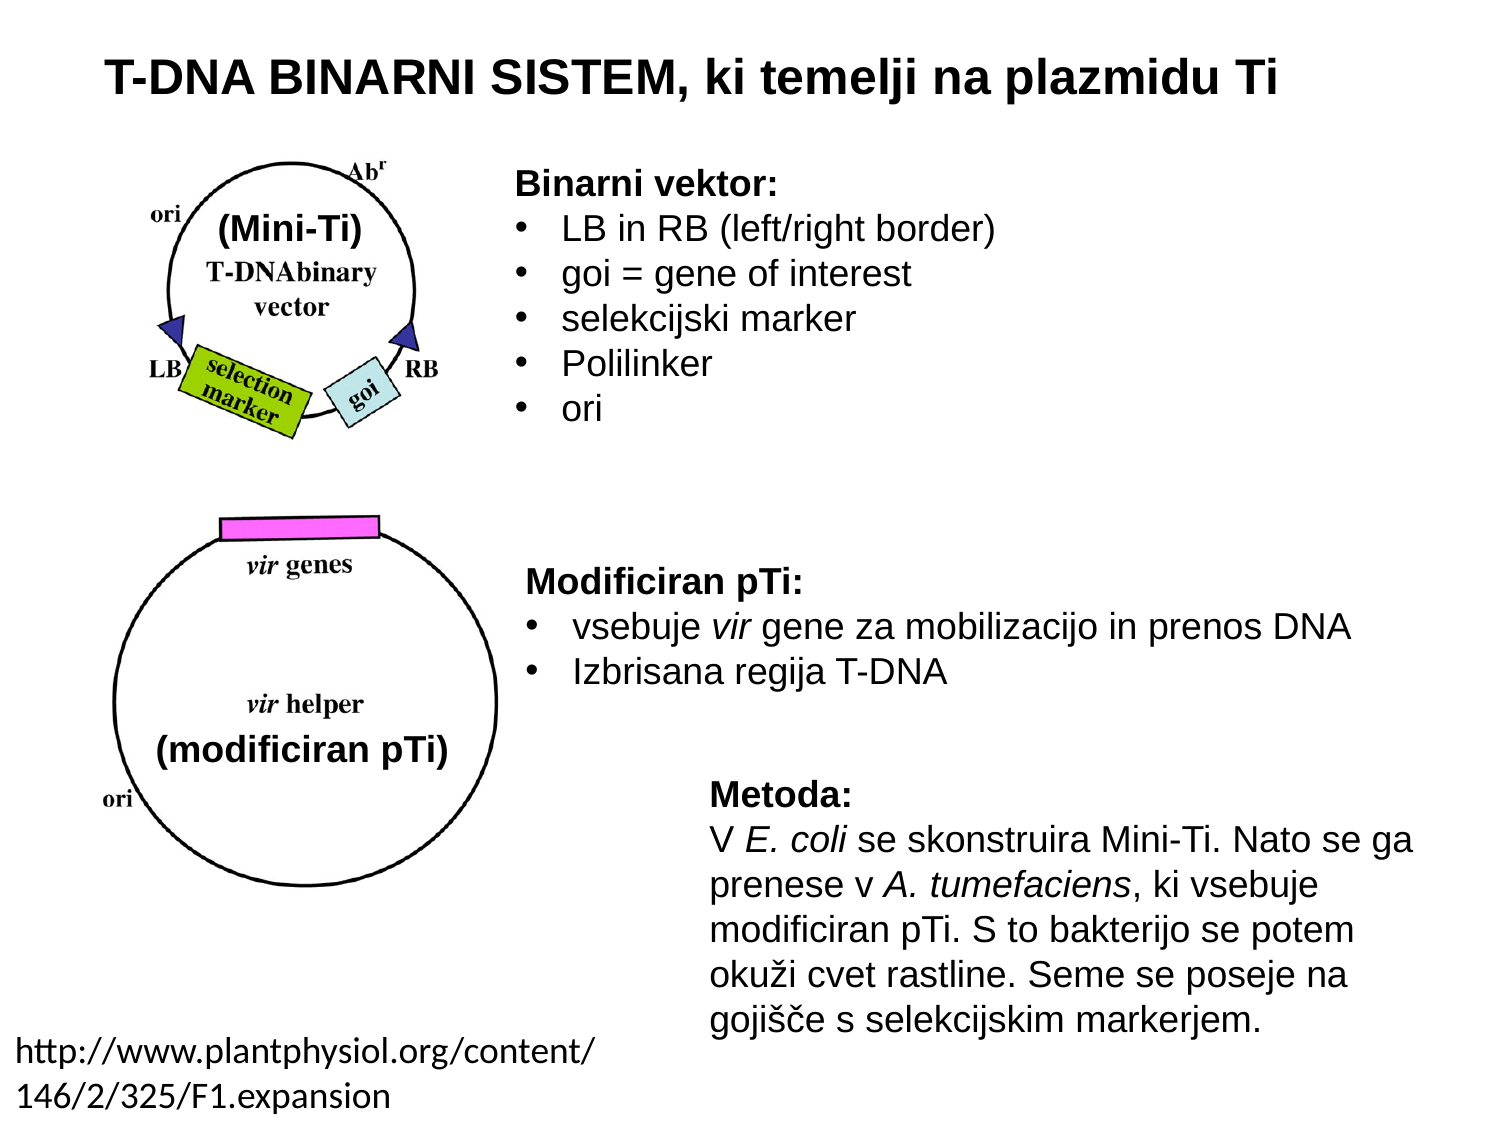

T-DNA BINARNI SISTEM, ki temelji na plazmidu Ti
Binarni vektor:
LB in RB (left/right border)
goi = gene of interest
selekcijski marker
Polilinker
ori
(Mini-Ti)
Modificiran pTi:
vsebuje vir gene za mobilizacijo in prenos DNA
Izbrisana regija T-DNA
(modificiran pTi)
Metoda:
V E. coli se skonstruira Mini-Ti. Nato se ga prenese v A. tumefaciens, ki vsebuje modificiran pTi. S to bakterijo se potem okuži cvet rastline. Seme se poseje na gojišče s selekcijskim markerjem.
http://www.plantphysiol.org/content/146/2/325/F1.expansion